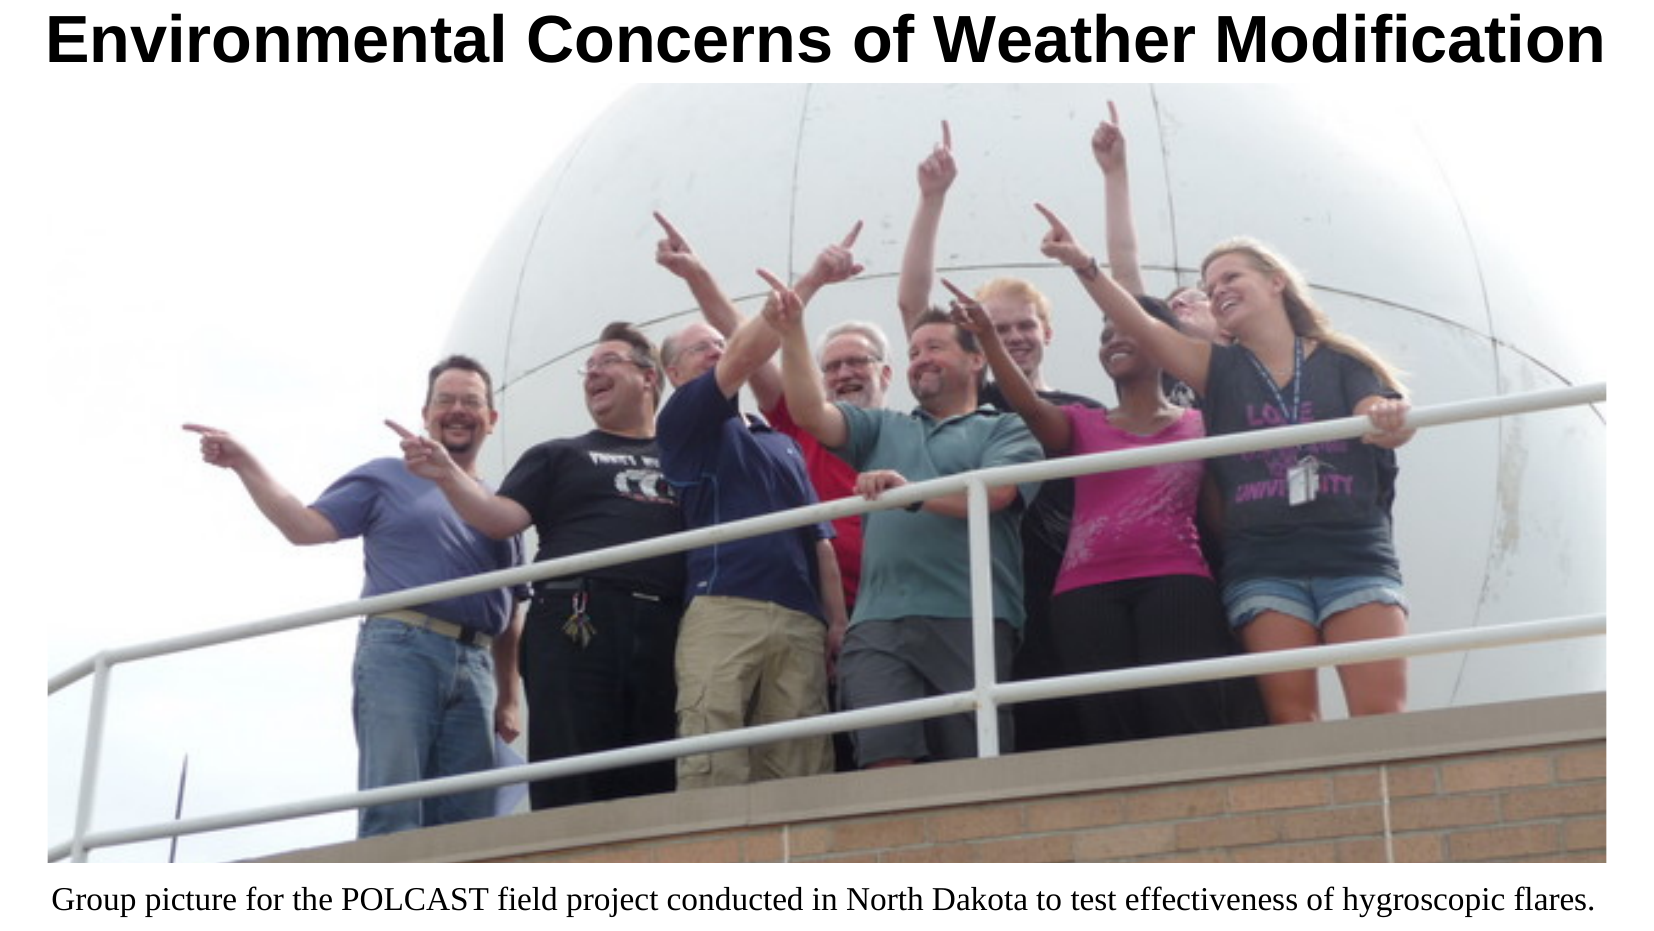

# Environmental Concerns of Weather Modification
Bloom’s
Group picture for the POLCAST field project conducted in North Dakota to test effectiveness of hygroscopic flares.